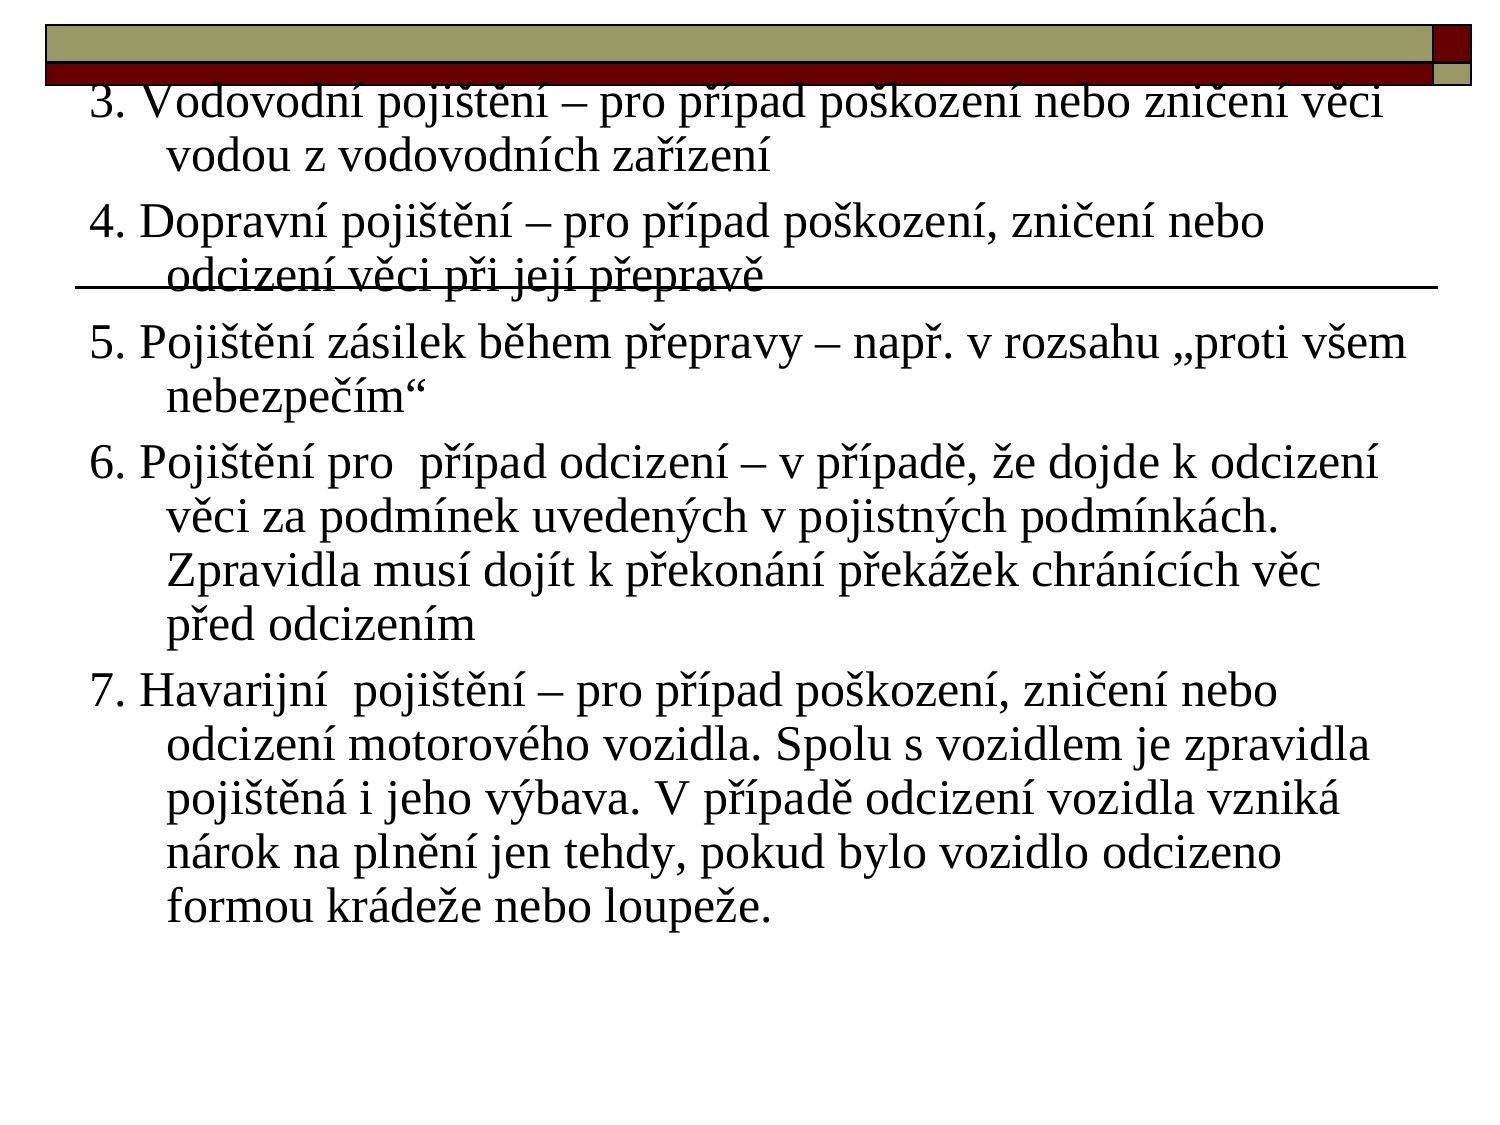

# 3. Vodovodní pojištění – pro případ poškození nebo zničení věci vodou z vodovodních zařízení
4. Dopravní pojištění – pro případ poškození, zničení nebo odcizení věci při její přepravě
5. Pojištění zásilek během přepravy – např. v rozsahu „proti všem nebezpečím“
6. Pojištění pro případ odcizení – v případě, že dojde k odcizení věci za podmínek uvedených v pojistných podmínkách. Zpravidla musí dojít k překonání překážek chránících věc před odcizením
7. Havarijní pojištění – pro případ poškození, zničení nebo odcizení motorového vozidla. Spolu s vozidlem je zpravidla pojištěná i jeho výbava. V případě odcizení vozidla vzniká nárok na plnění jen tehdy, pokud bylo vozidlo odcizeno formou krádeže nebo loupeže.